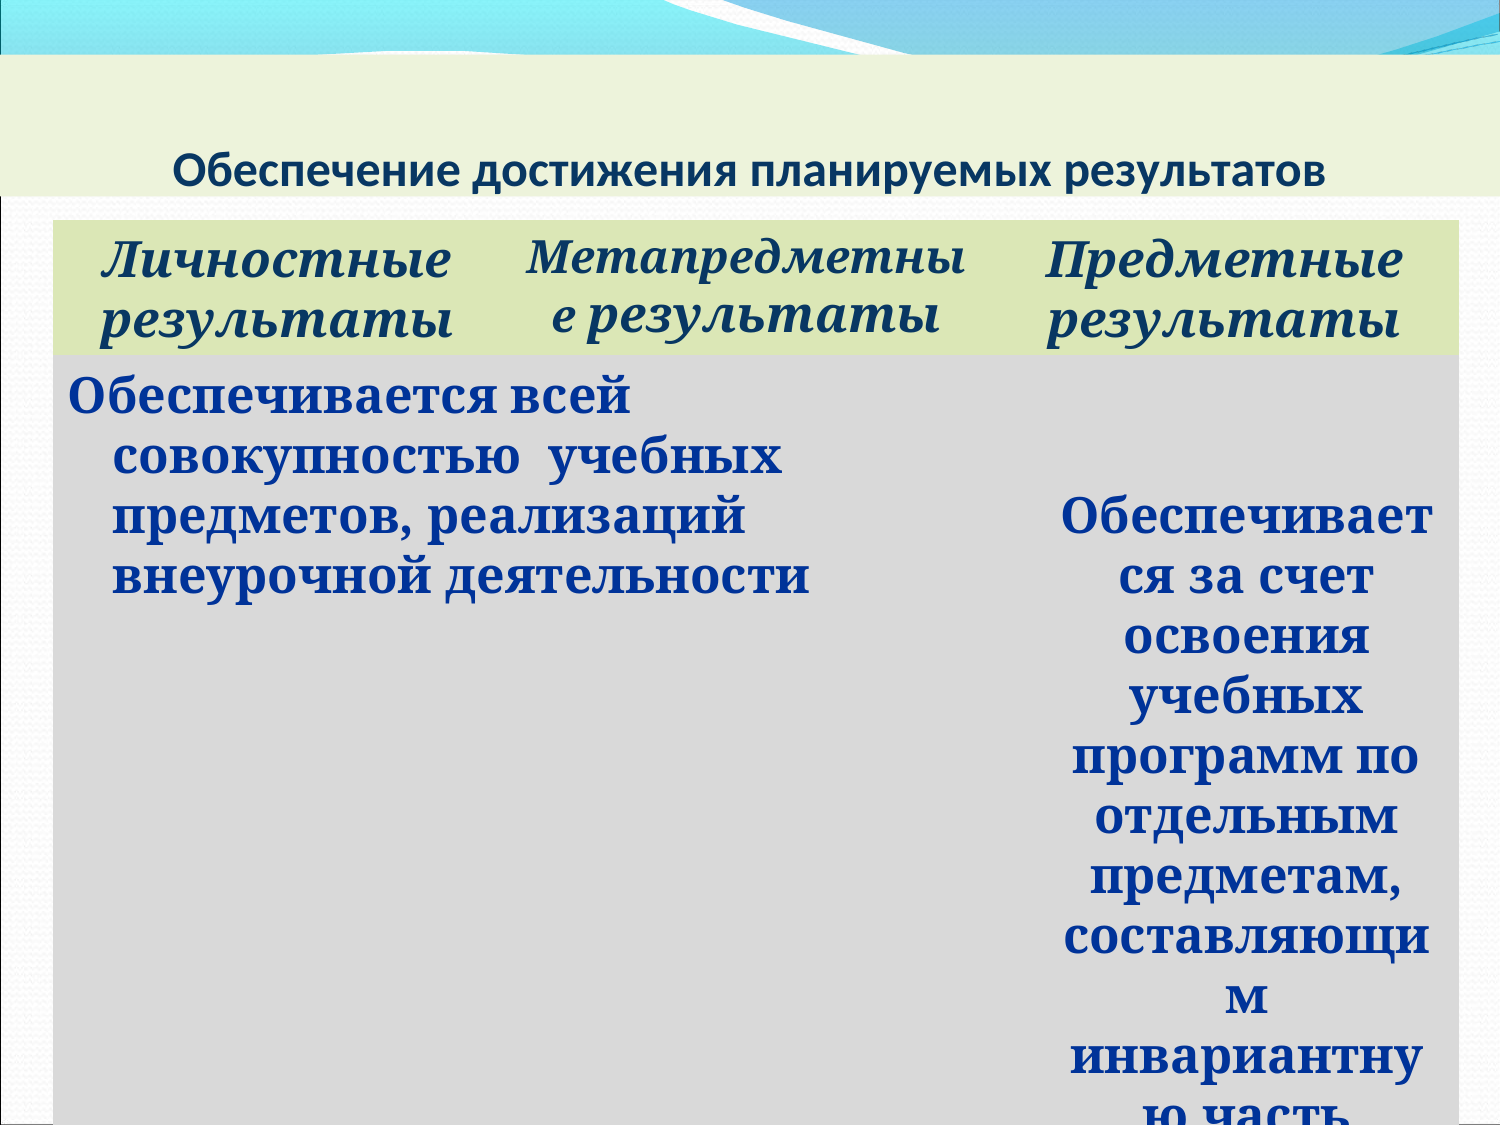

# Обеспечение достижения планируемых результатов
| Личностные результаты | Метапредметные результаты | Предметные результаты |
| --- | --- | --- |
| Обеспечивается всей совокупностью учебных предметов, реализаций внеурочной деятельности | | Обеспечивается за счет освоения учебных программ по отдельным предметам, составляющим инвариантную часть учебного плана |